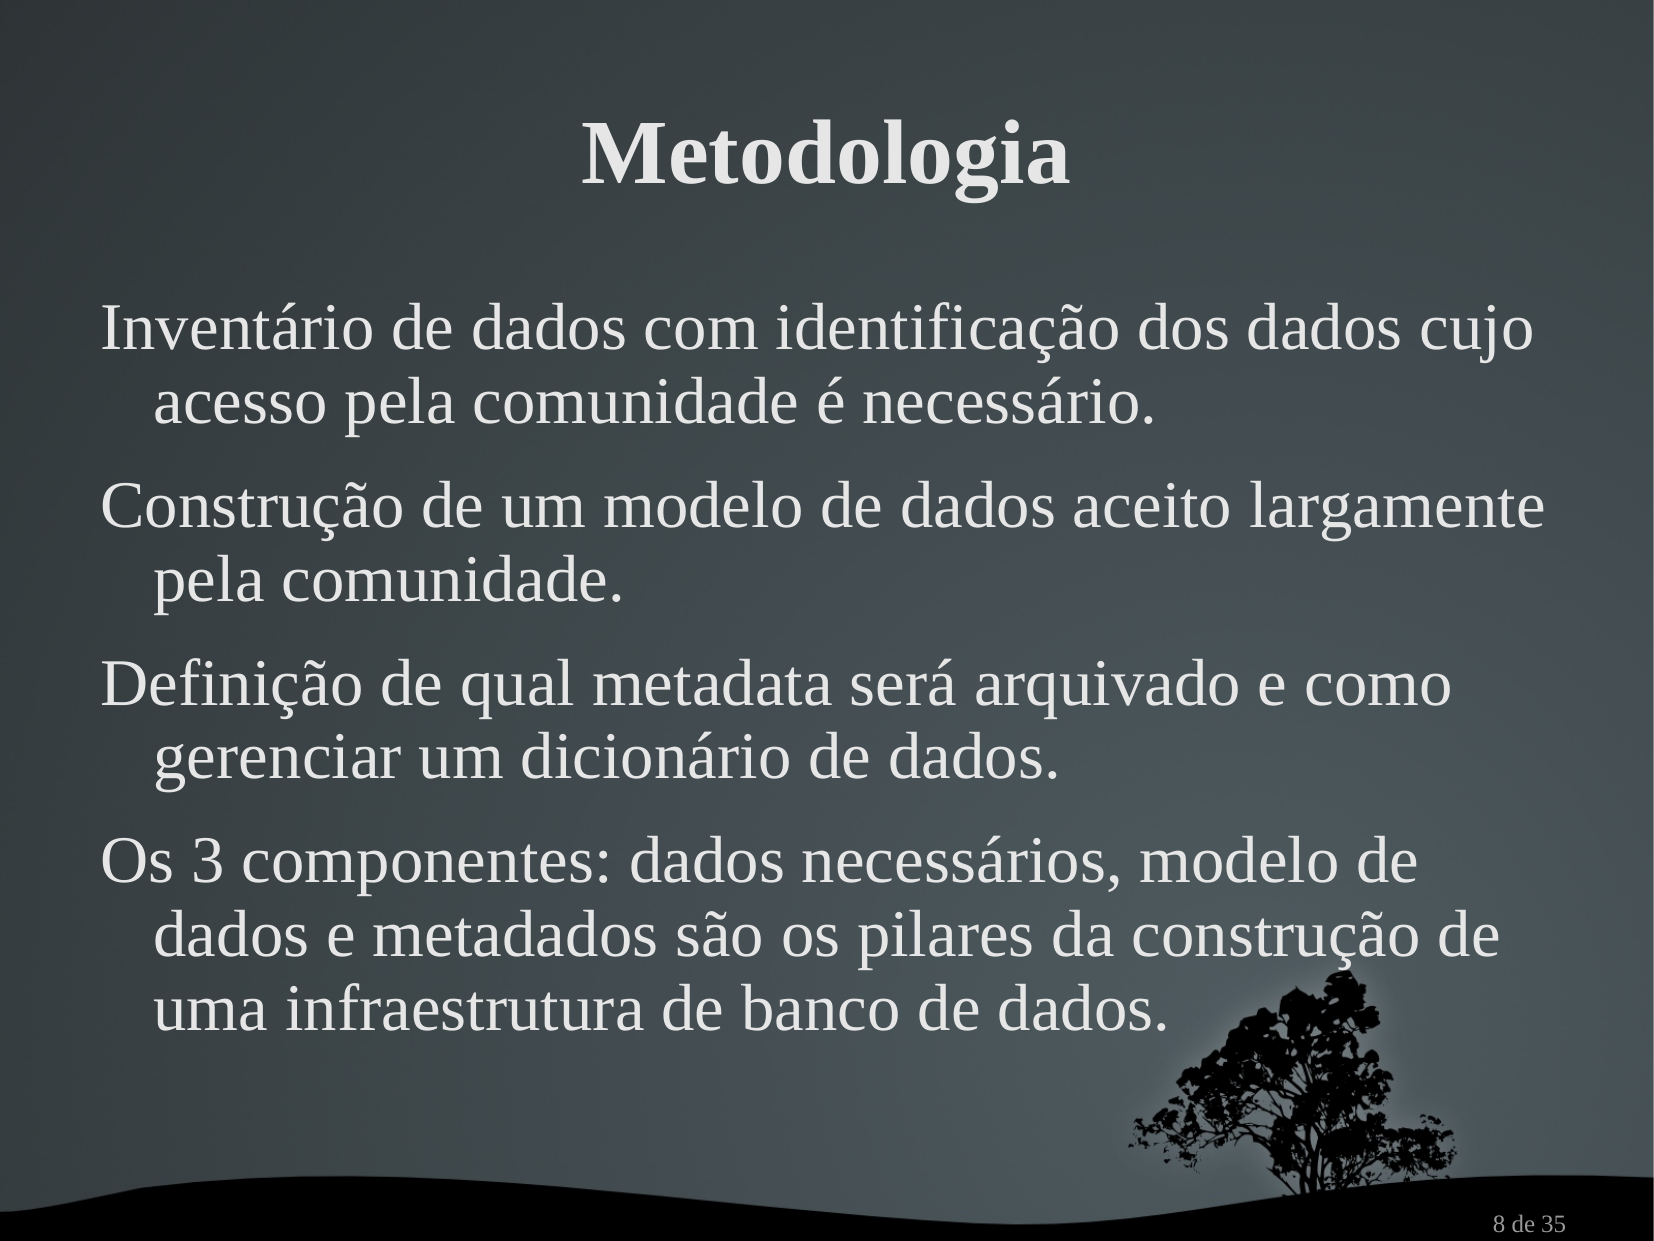

# Metodologia
Inventário de dados com identificação dos dados cujo acesso pela comunidade é necessário.
Construção de um modelo de dados aceito largamente pela comunidade.
Definição de qual metadata será arquivado e como gerenciar um dicionário de dados.
Os 3 componentes: dados necessários, modelo de dados e metadados são os pilares da construção de uma infraestrutura de banco de dados.
8